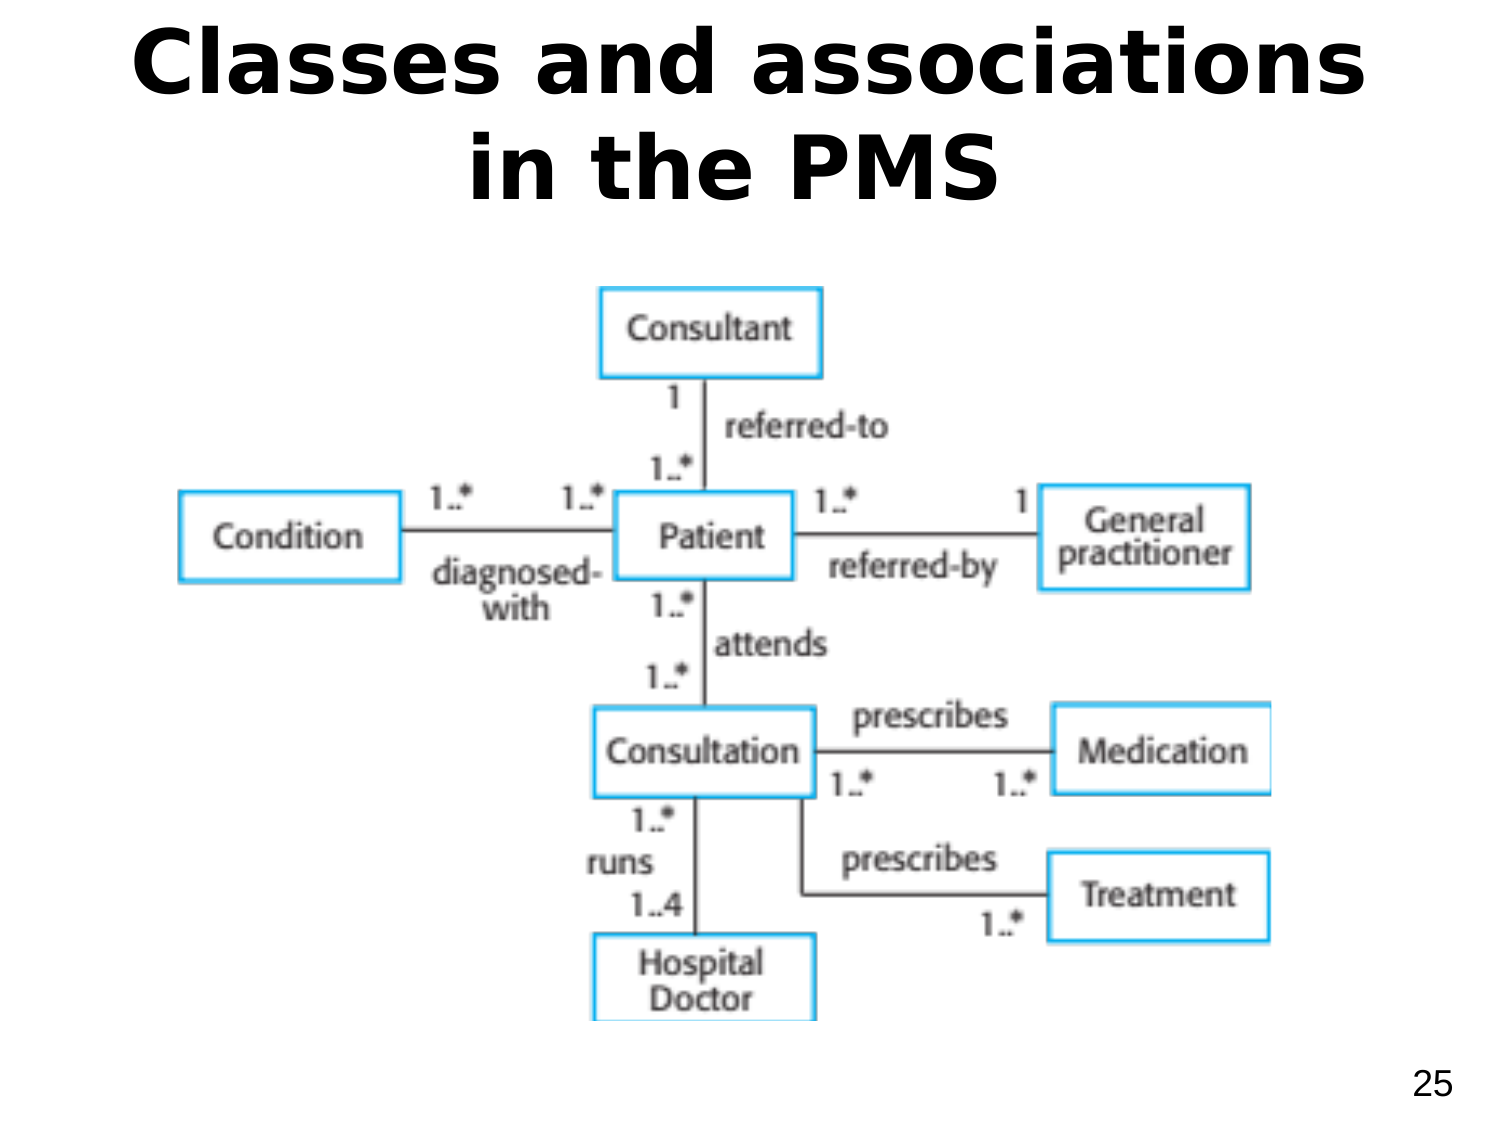

# Classes and associations in the PMS